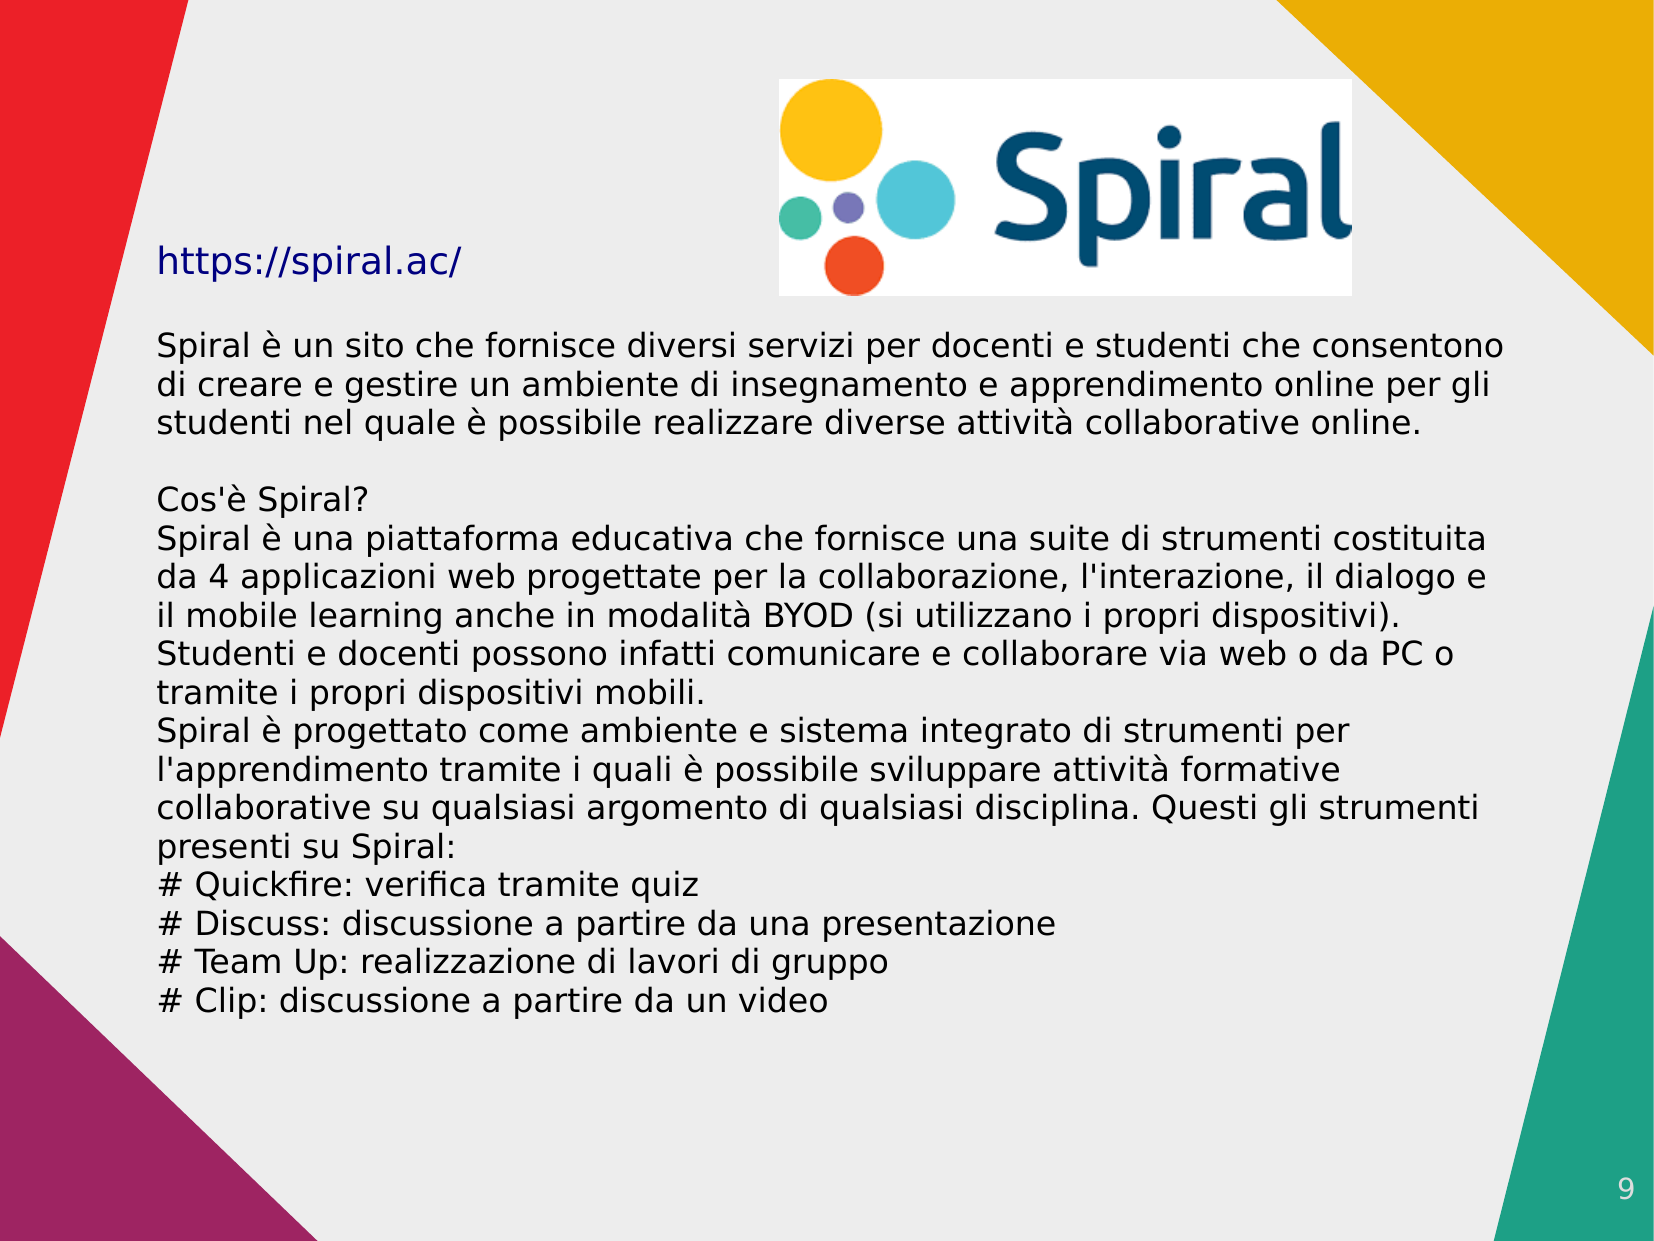

https://spiral.ac/
Spiral è un sito che fornisce diversi servizi per docenti e studenti che consentono di creare e gestire un ambiente di insegnamento e apprendimento online per gli studenti nel quale è possibile realizzare diverse attività collaborative online.
Cos'è Spiral?
Spiral è una piattaforma educativa che fornisce una suite di strumenti costituita da 4 applicazioni web progettate per la collaborazione, l'interazione, il dialogo e il mobile learning anche in modalità BYOD (si utilizzano i propri dispositivi).
Studenti e docenti possono infatti comunicare e collaborare via web o da PC o tramite i propri dispositivi mobili.
Spiral è progettato come ambiente e sistema integrato di strumenti per l'apprendimento tramite i quali è possibile sviluppare attività formative collaborative su qualsiasi argomento di qualsiasi disciplina. Questi gli strumenti presenti su Spiral:
# Quickfire: verifica tramite quiz
# Discuss: discussione a partire da una presentazione
# Team Up: realizzazione di lavori di gruppo
# Clip: discussione a partire da un video
9